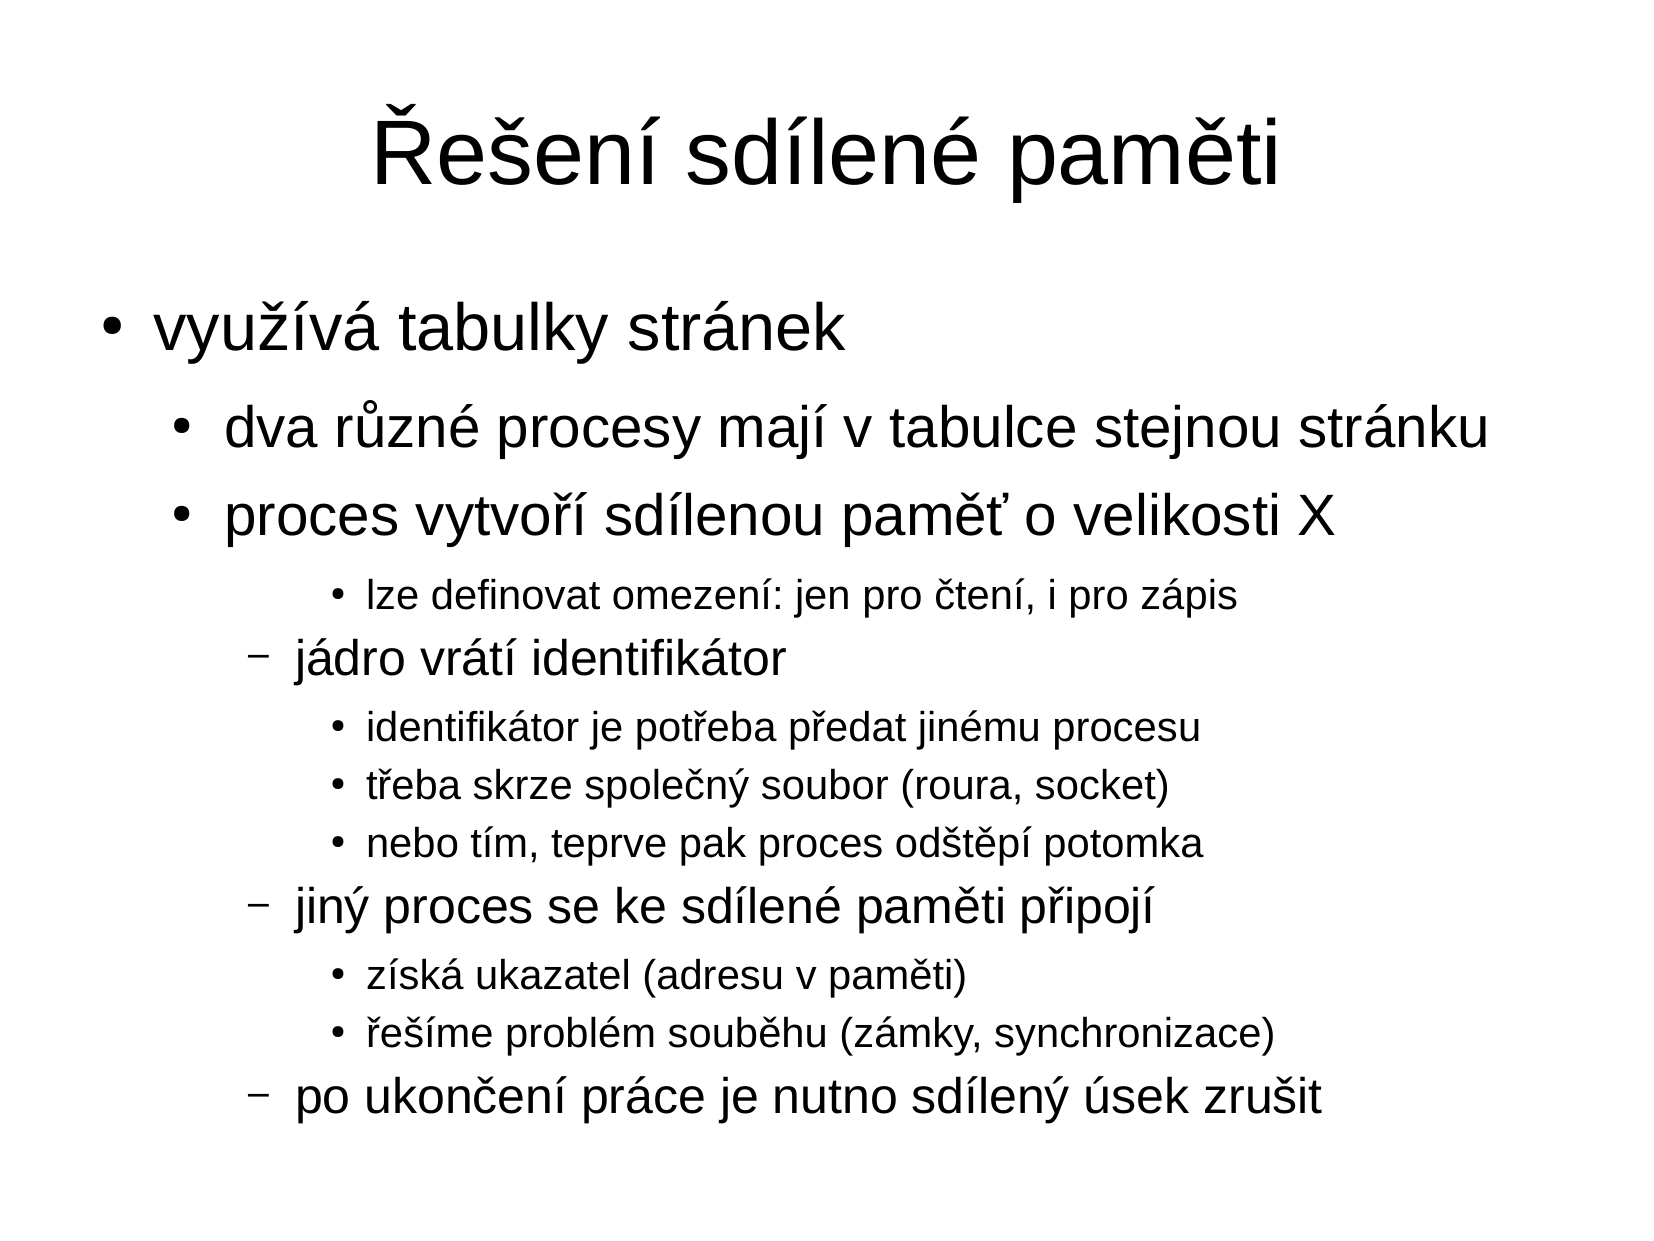

# Řešení sdílené paměti
využívá tabulky stránek
dva různé procesy mají v tabulce stejnou stránku
proces vytvoří sdílenou paměť o velikosti X
lze definovat omezení: jen pro čtení, i pro zápis
jádro vrátí identifikátor
identifikátor je potřeba předat jinému procesu
třeba skrze společný soubor (roura, socket)
nebo tím, teprve pak proces odštěpí potomka
jiný proces se ke sdílené paměti připojí
získá ukazatel (adresu v paměti)
řešíme problém souběhu (zámky, synchronizace)
po ukončení práce je nutno sdílený úsek zrušit